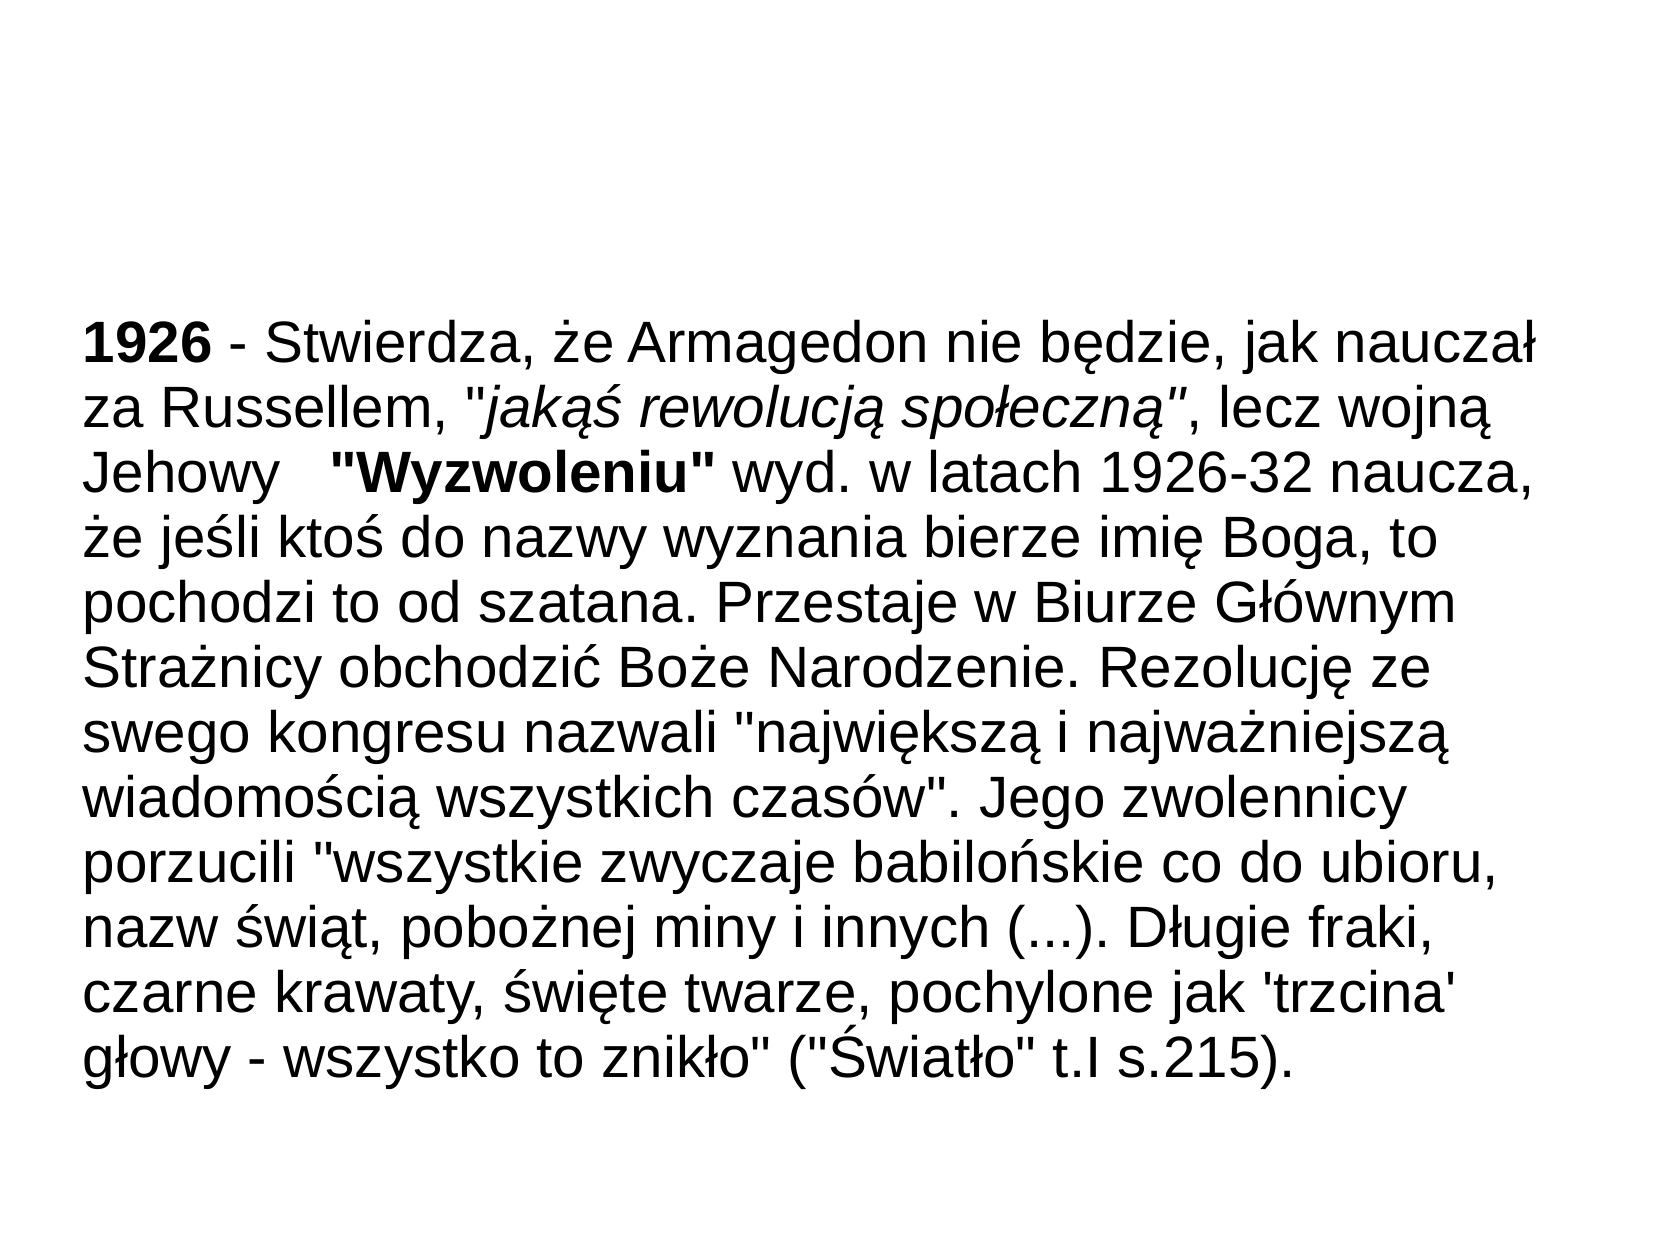

#
1926 - Stwierdza, że Armagedon nie będzie, jak nauczał za Russellem, "jakąś rewolucją społeczną", lecz wojną Jehowy "Wyzwoleniu" wyd. w latach 1926-32 naucza, że jeśli ktoś do nazwy wyznania bierze imię Boga, to pochodzi to od szatana. Przestaje w Biurze Głównym Strażnicy obchodzić Boże Narodzenie. Rezolucję ze swego kongresu nazwali "największą i najważniejszą wiadomością wszystkich czasów". Jego zwolennicy porzucili "wszystkie zwyczaje babilońskie co do ubioru, nazw świąt, pobożnej miny i innych (...). Długie fraki, czarne krawaty, święte twarze, pochylone jak 'trzcina' głowy - wszystko to znikło" ("Światło" t.I s.215).